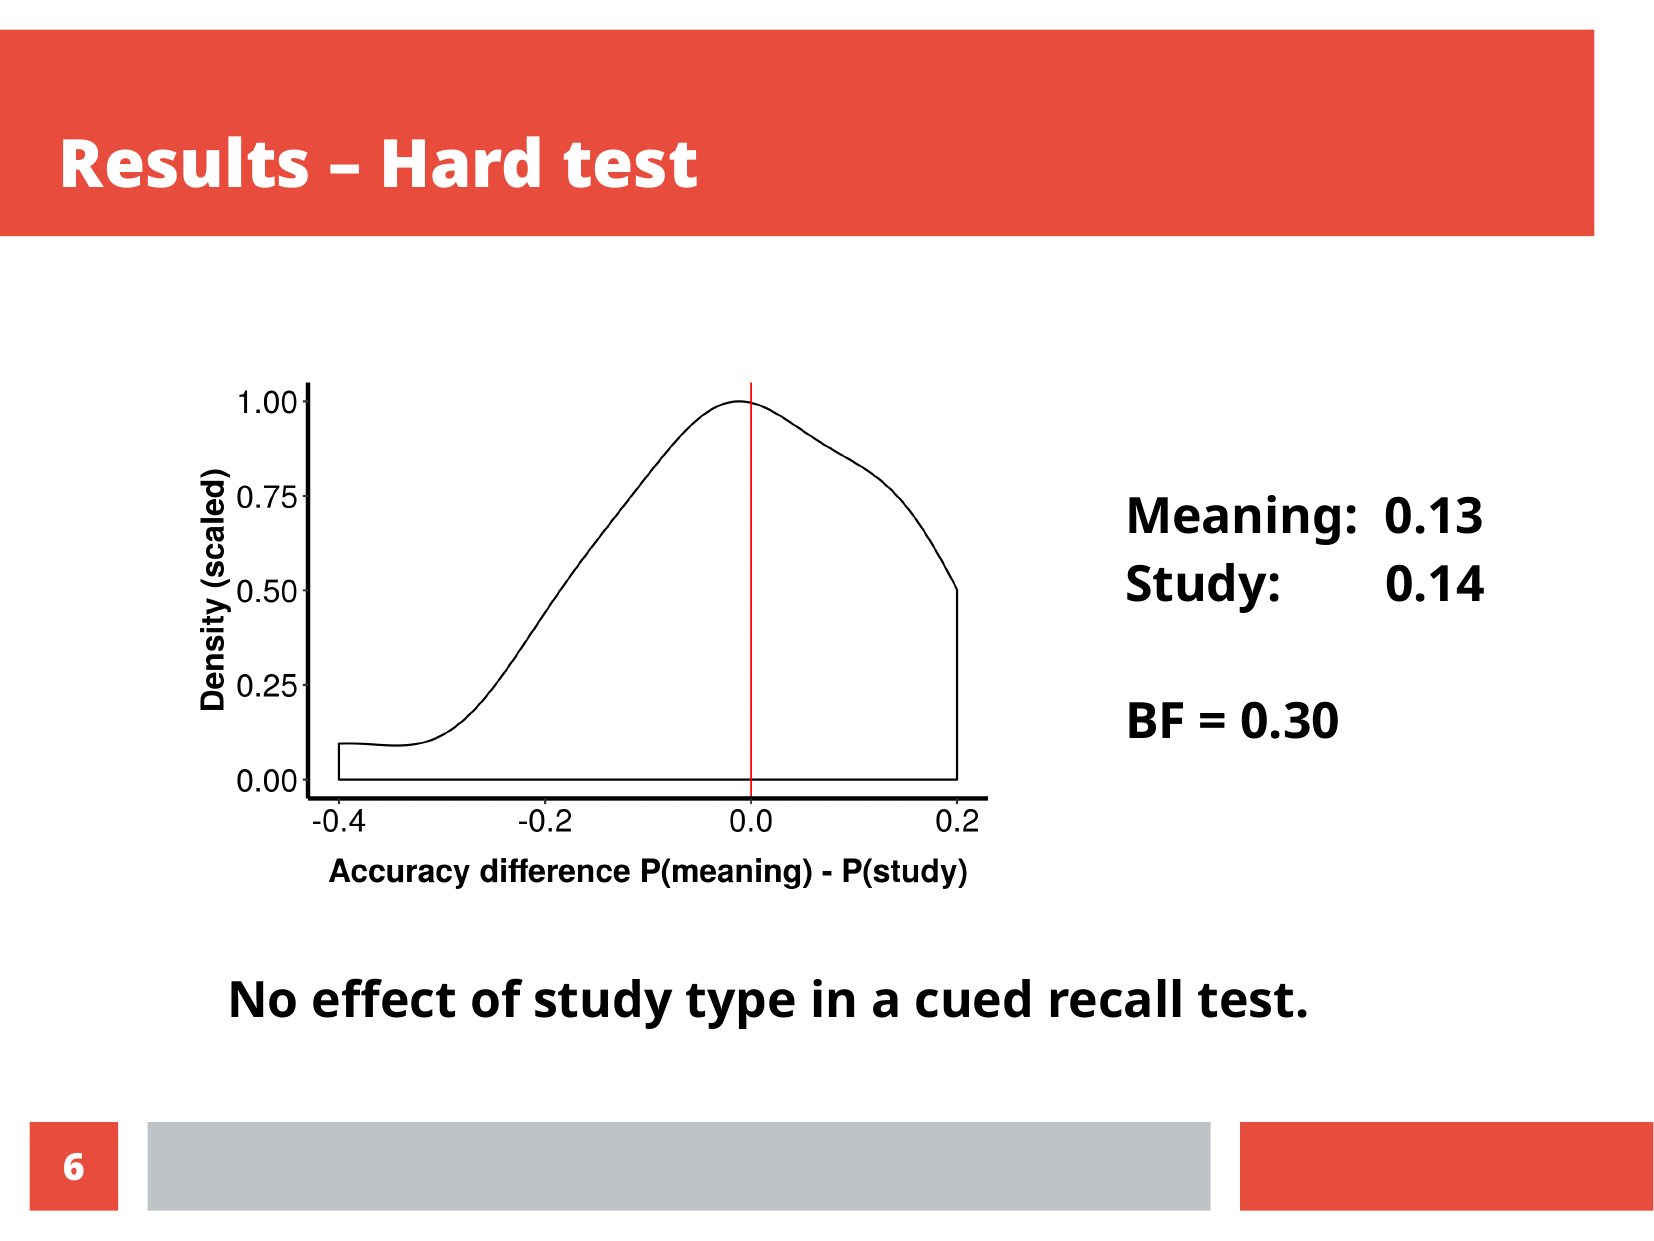

# Results – Hard test
Meaning: 0.13
Study: 0.14
BF = 0.30
No effect of study type in a cued recall test.
6